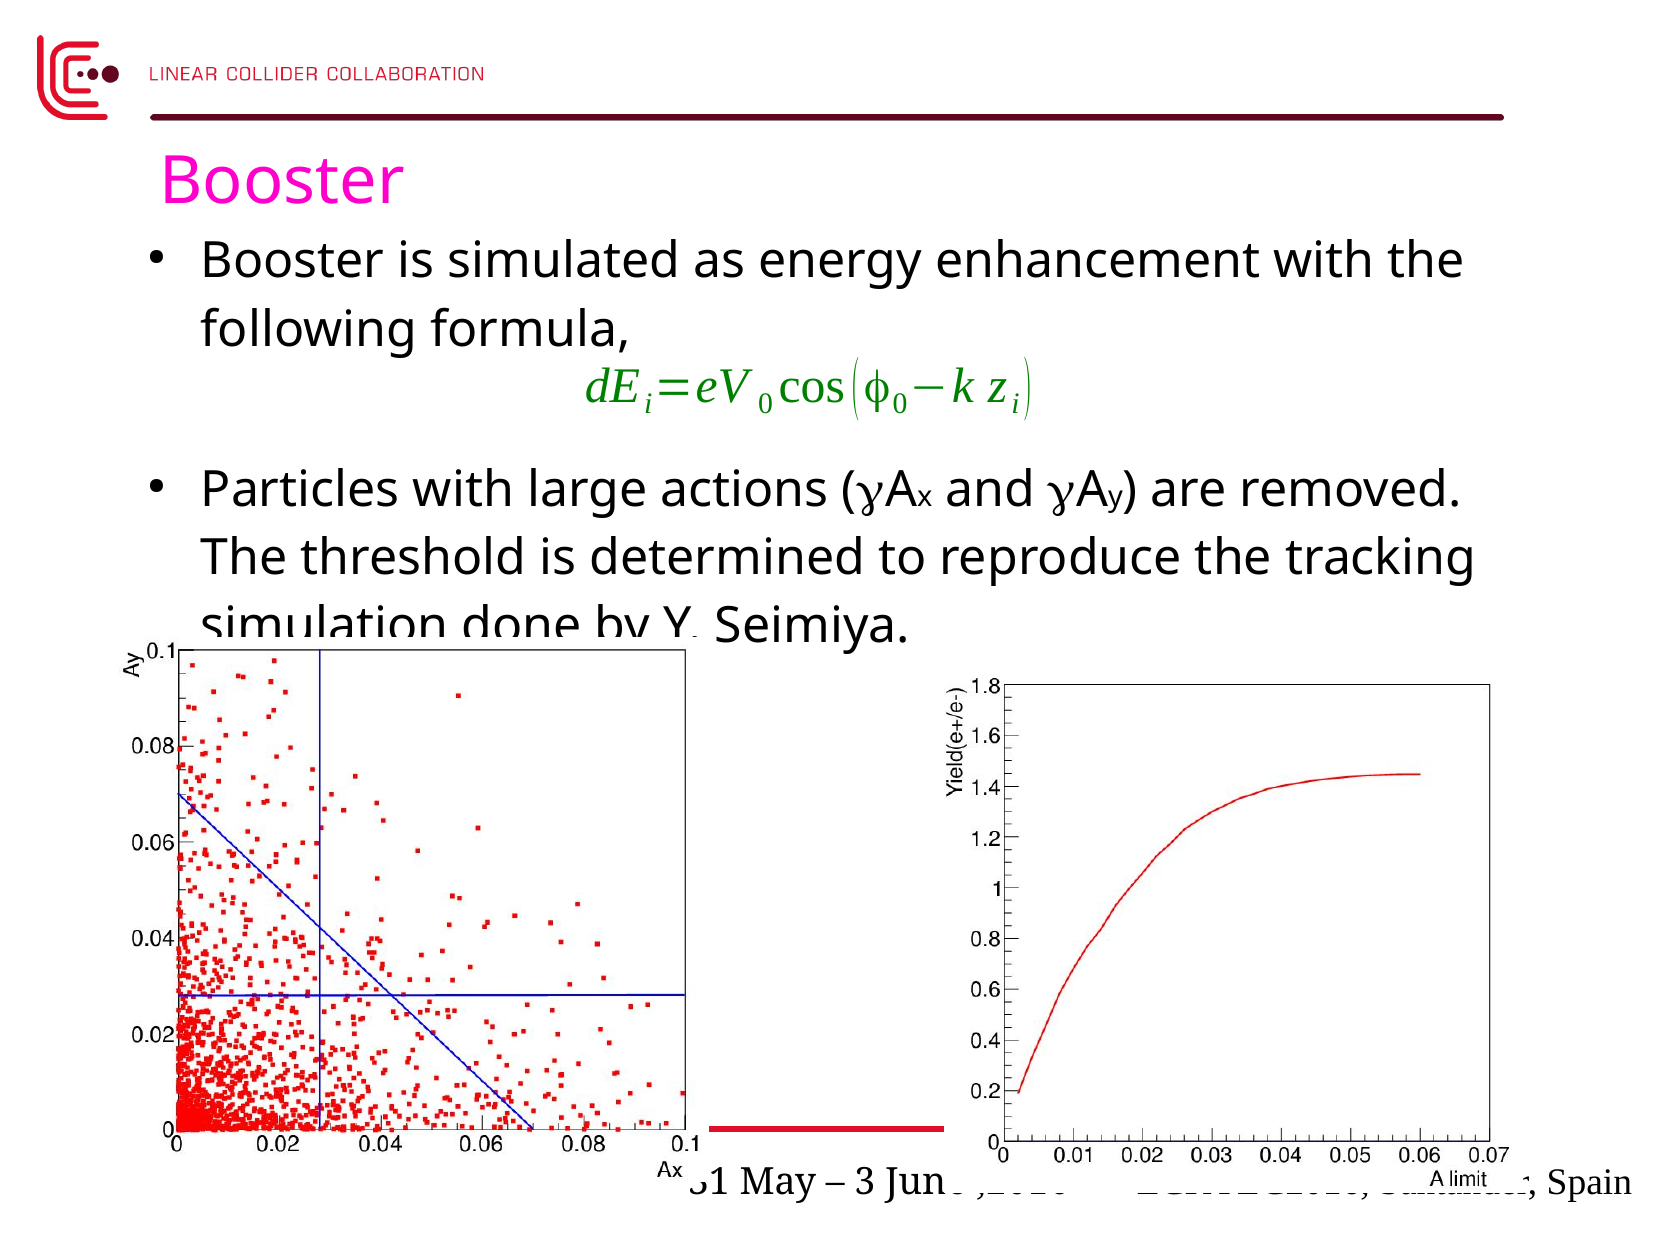

# Booster
Booster is simulated as energy enhancement with the following formula,
Particles with large actions (gAx and gAy) are removed. The threshold is determined to reproduce the tracking simulation done by Y. Seimiya.